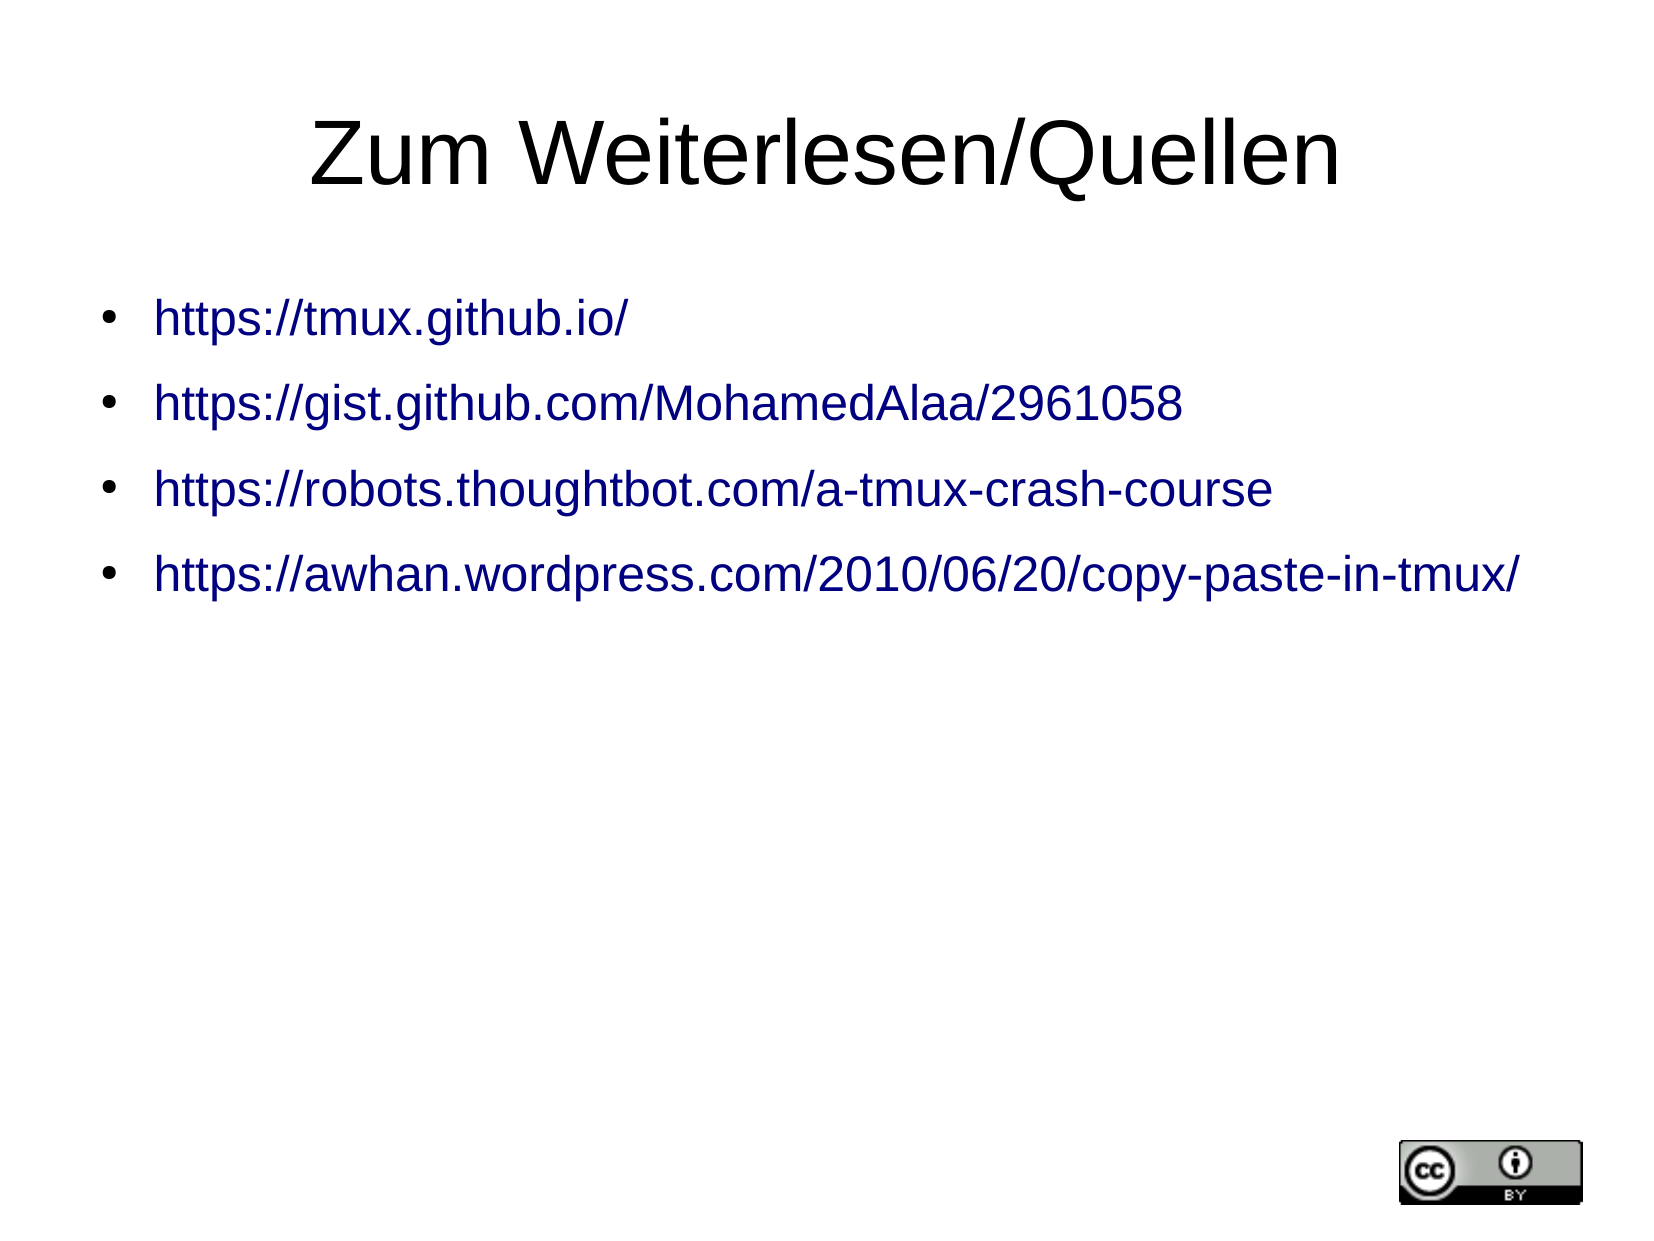

# Zum Weiterlesen/Quellen
https://tmux.github.io/
https://gist.github.com/MohamedAlaa/2961058
https://robots.thoughtbot.com/a-tmux-crash-course
https://awhan.wordpress.com/2010/06/20/copy-paste-in-tmux/